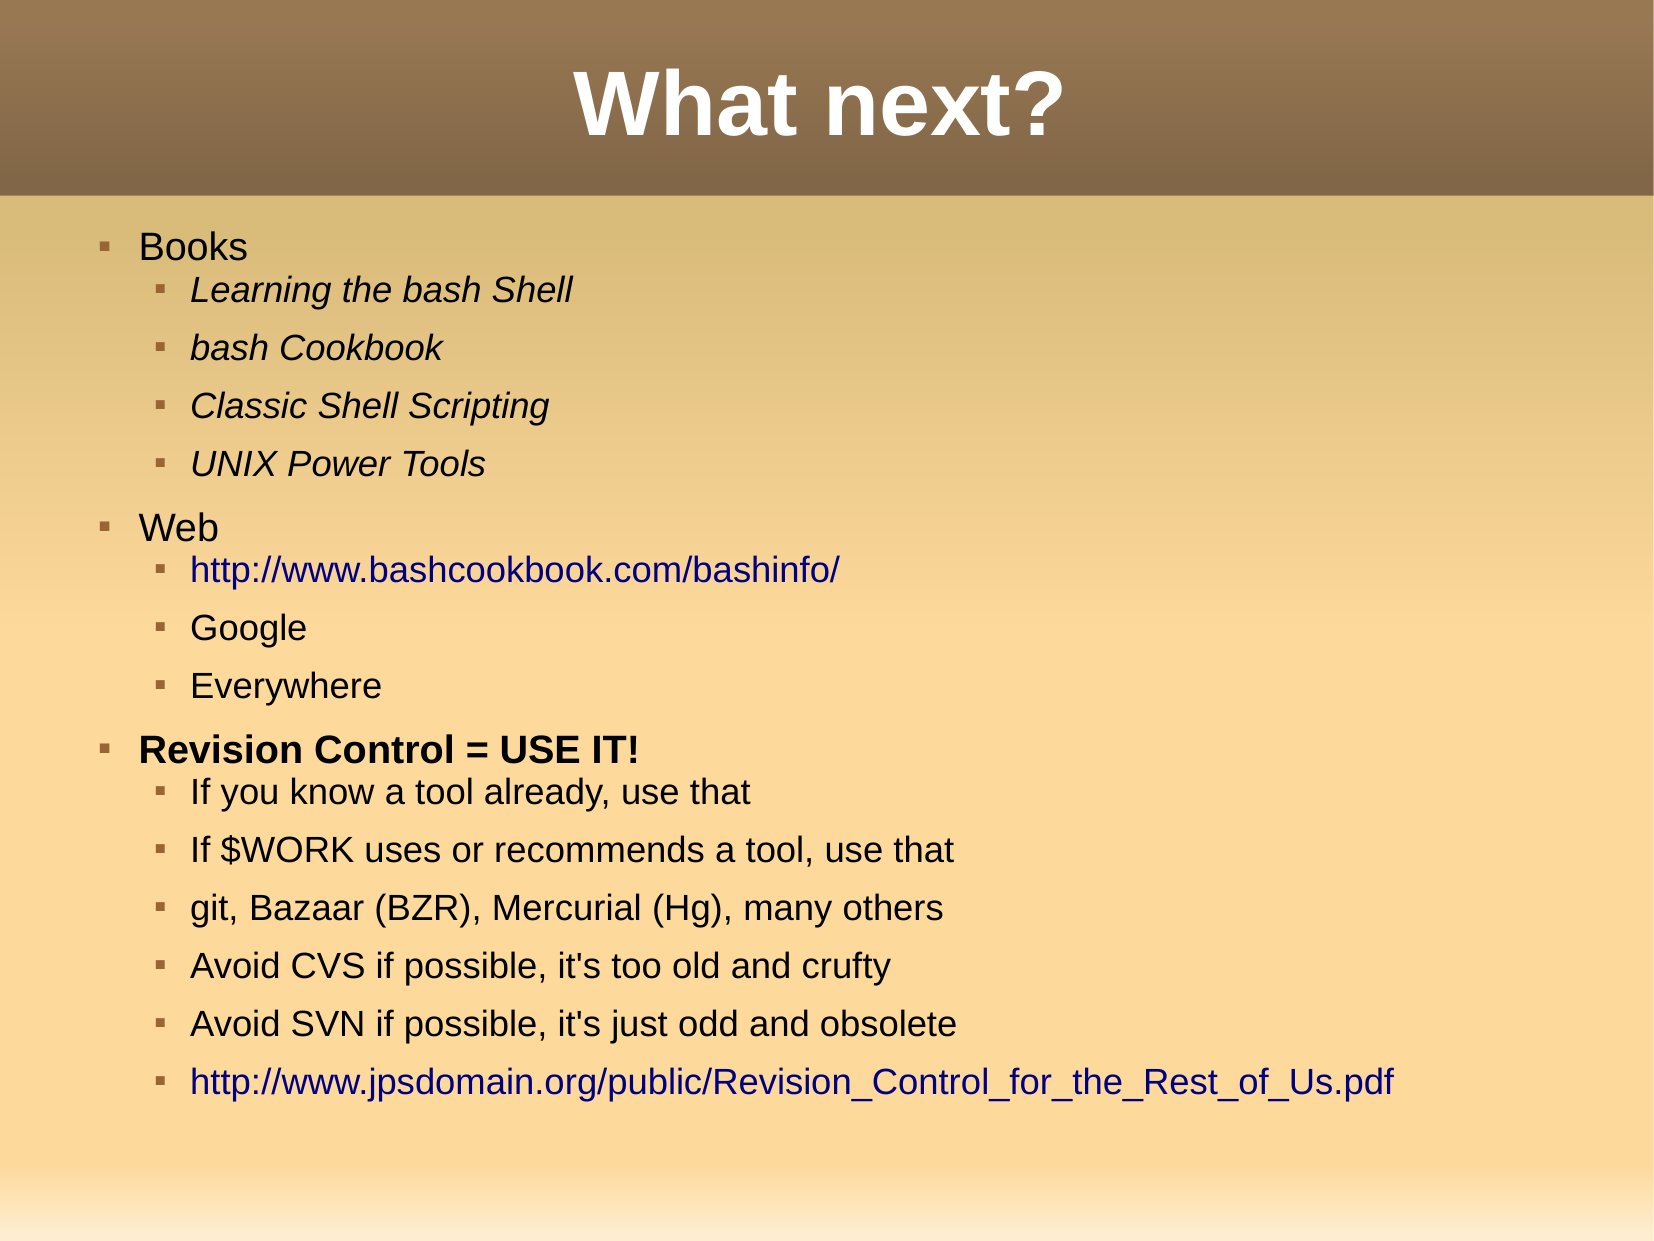

# What next?
Books
Learning the bash Shell
bash Cookbook
Classic Shell Scripting
UNIX Power Tools
Web
http://www.bashcookbook.com/bashinfo/
Google
Everywhere
Revision Control = USE IT!
If you know a tool already, use that
If $WORK uses or recommends a tool, use that
git, Bazaar (BZR), Mercurial (Hg), many others
Avoid CVS if possible, it's too old and crufty
Avoid SVN if possible, it's just odd and obsolete
http://www.jpsdomain.org/public/Revision_Control_for_the_Rest_of_Us.pdf